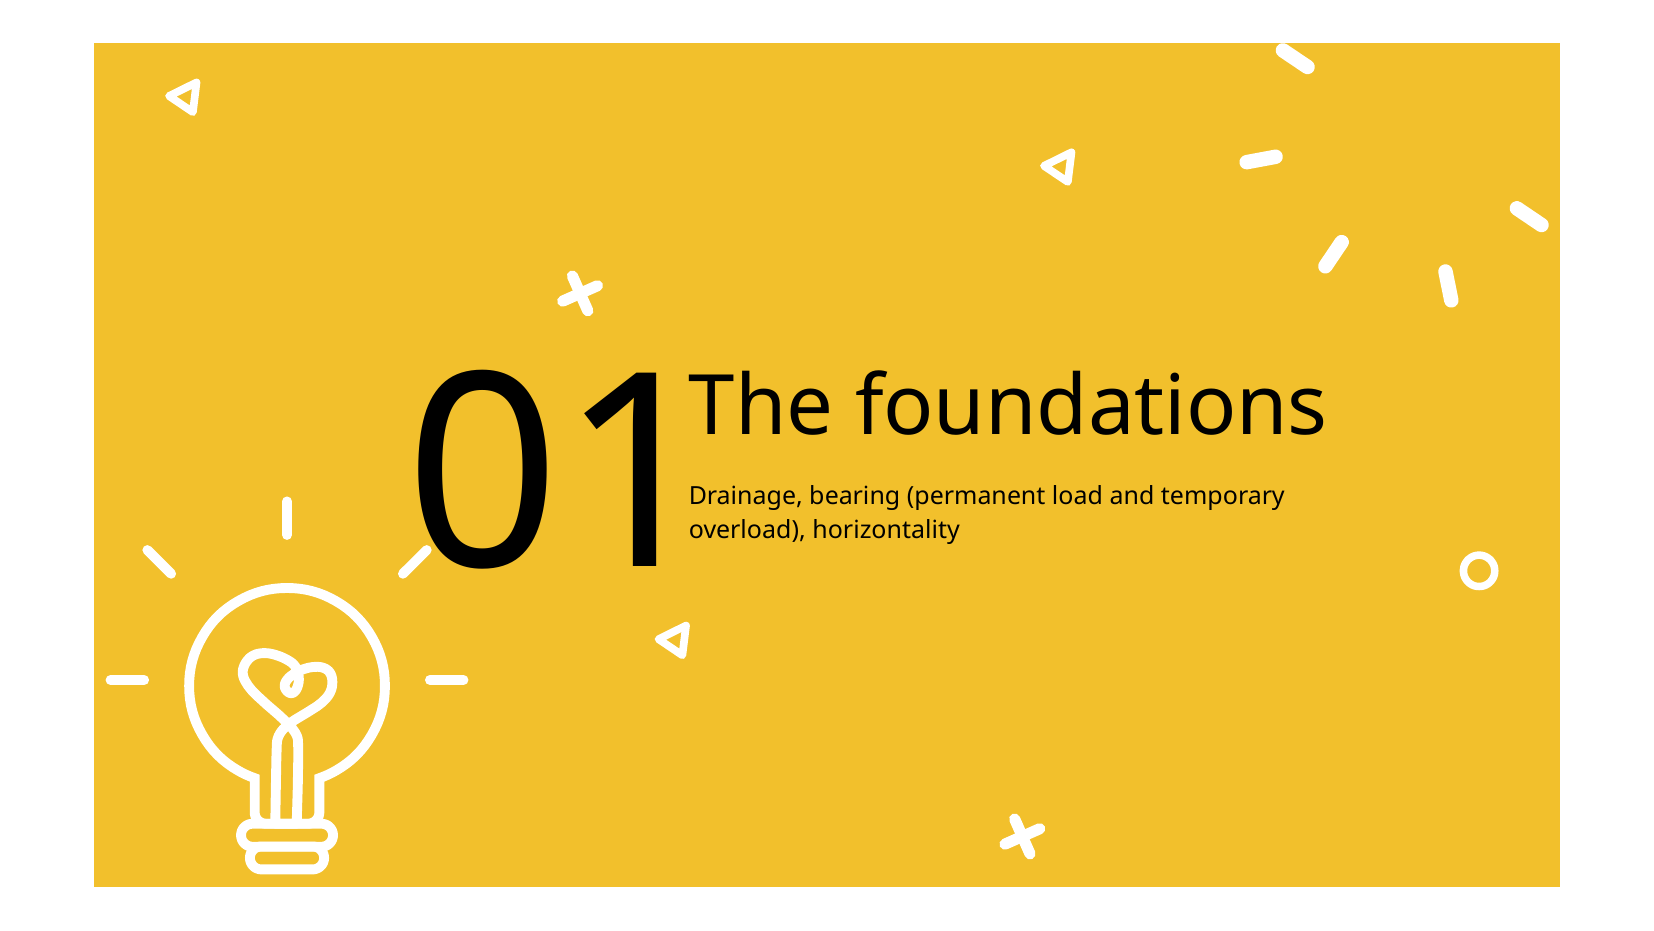

01
# The foundations
Drainage, bearing (permanent load and temporary overload), horizontality